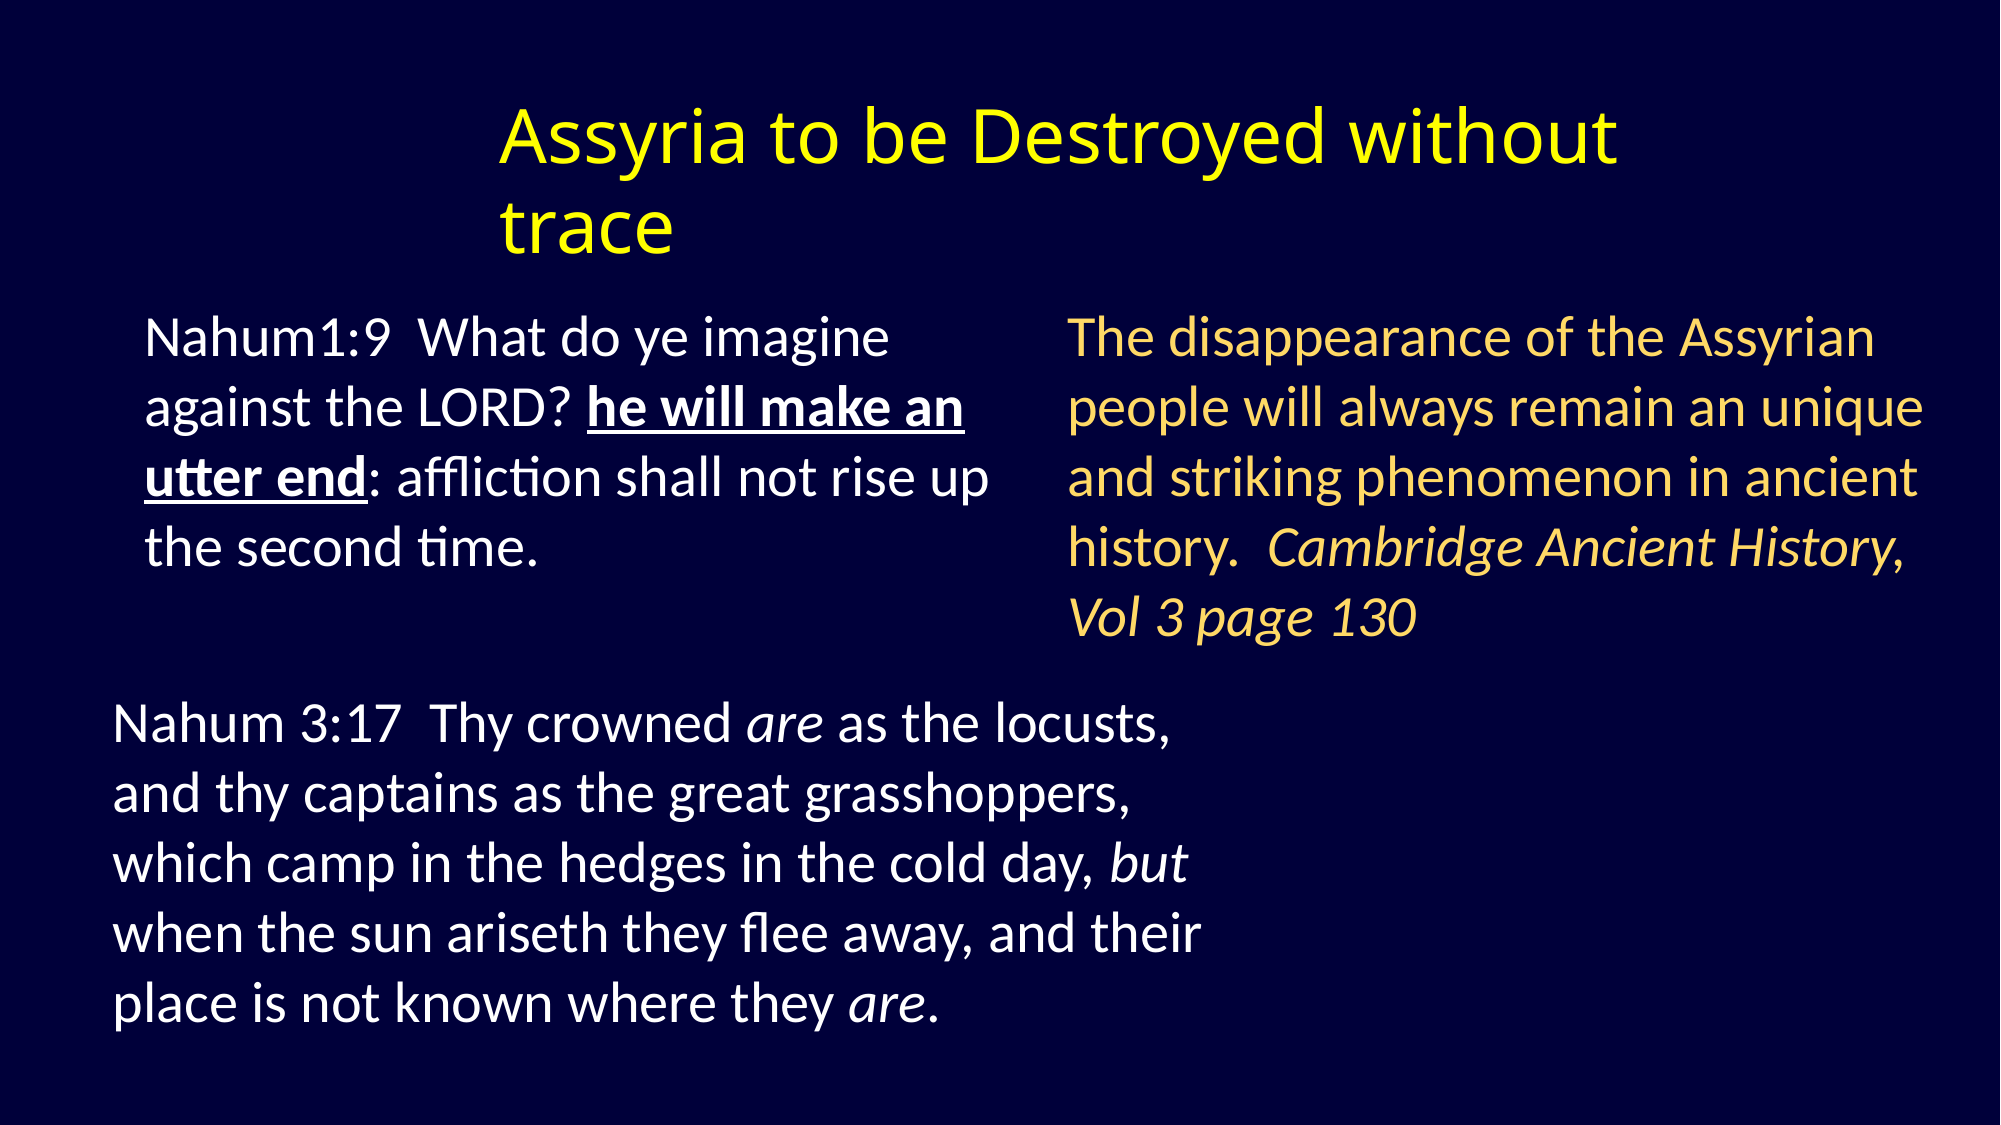

Assyria to be Destroyed without trace
Nahum1:9 What do ye imagine against the LORD? he will make an utter end: affliction shall not rise up the second time.
The disappearance of the Assyrian people will always remain an unique and striking phenomenon in ancient history. Cambridge Ancient History, Vol 3 page 130
Nahum 3:17 Thy crowned are as the locusts, and thy captains as the great grasshoppers, which camp in the hedges in the cold day, but when the sun ariseth they flee away, and their place is not known where they are.